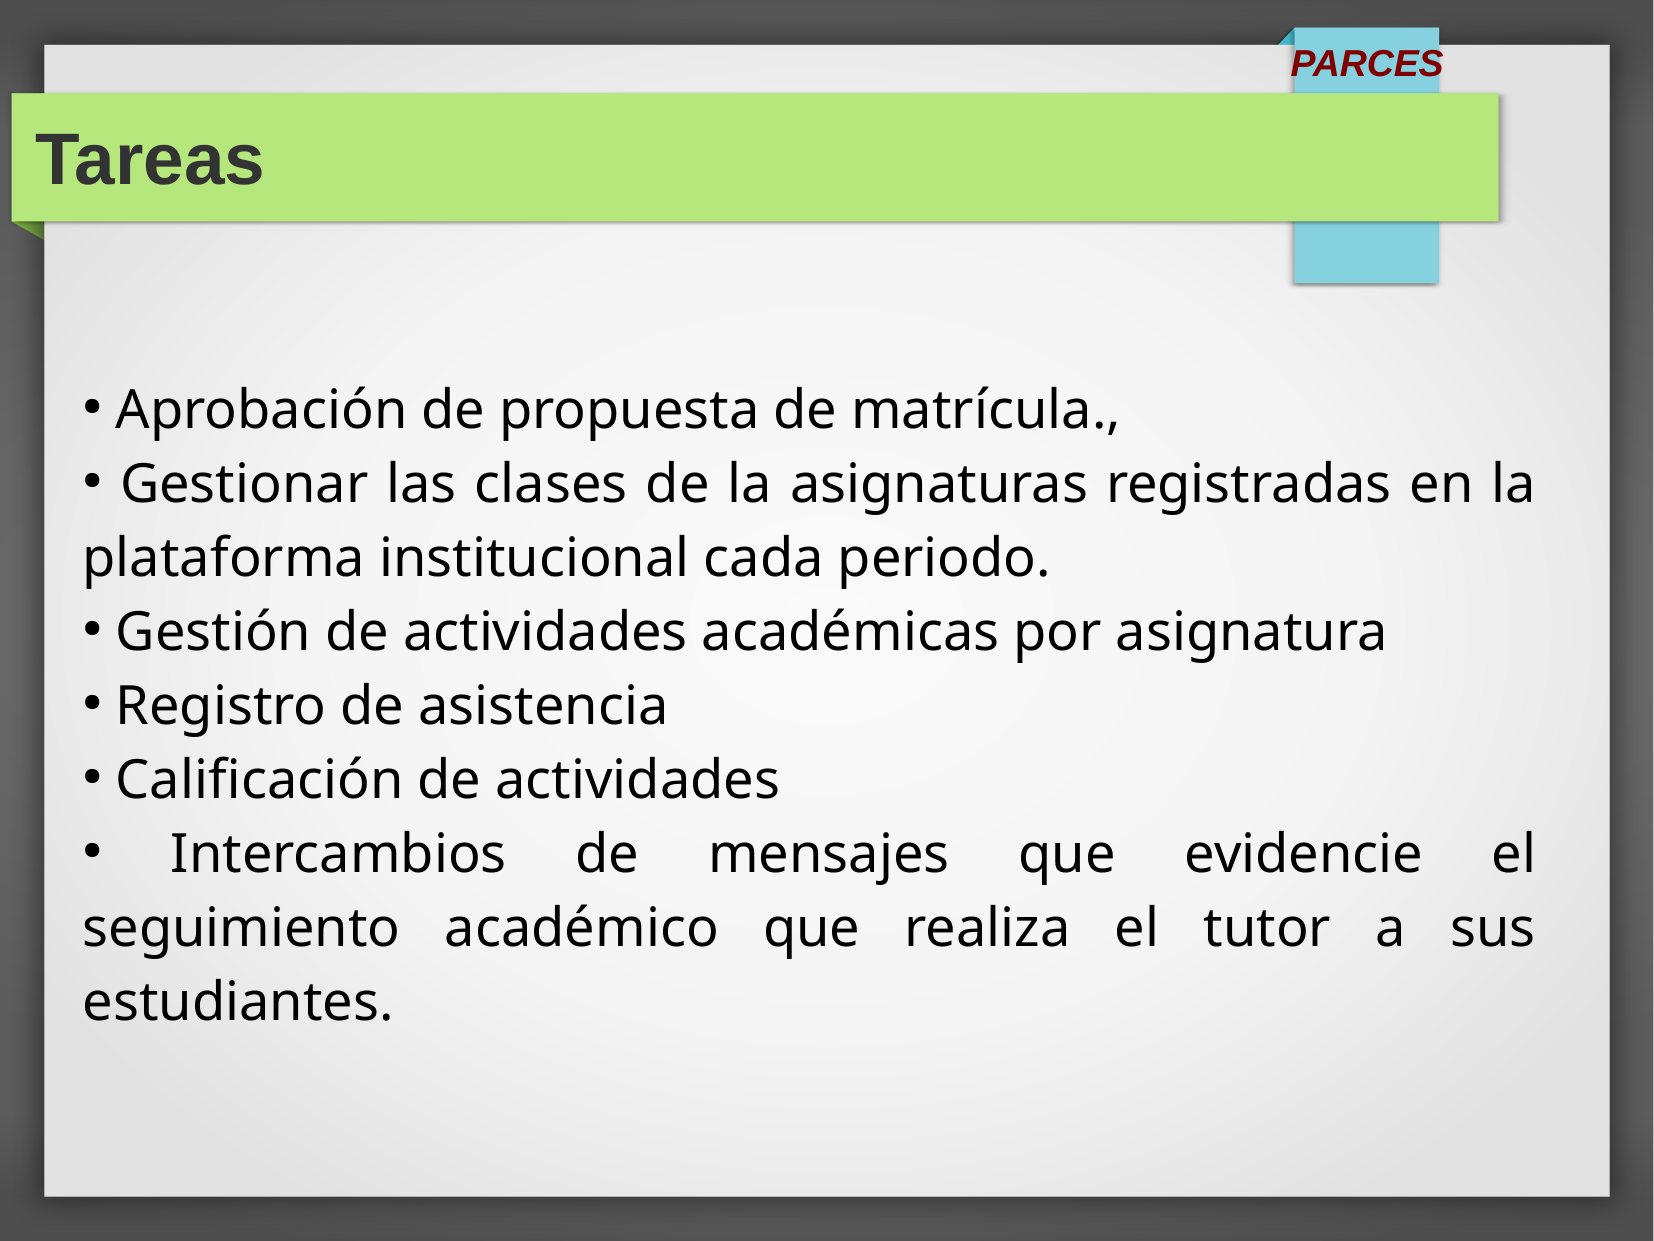

PARCES
 Aprobación de propuesta de matrícula.,
 Gestionar las clases de la asignaturas registradas en la plataforma institucional cada periodo.
 Gestión de actividades académicas por asignatura
 Registro de asistencia
 Calificación de actividades
 Intercambios de mensajes que evidencie el seguimiento académico que realiza el tutor a sus estudiantes.
# Tareas